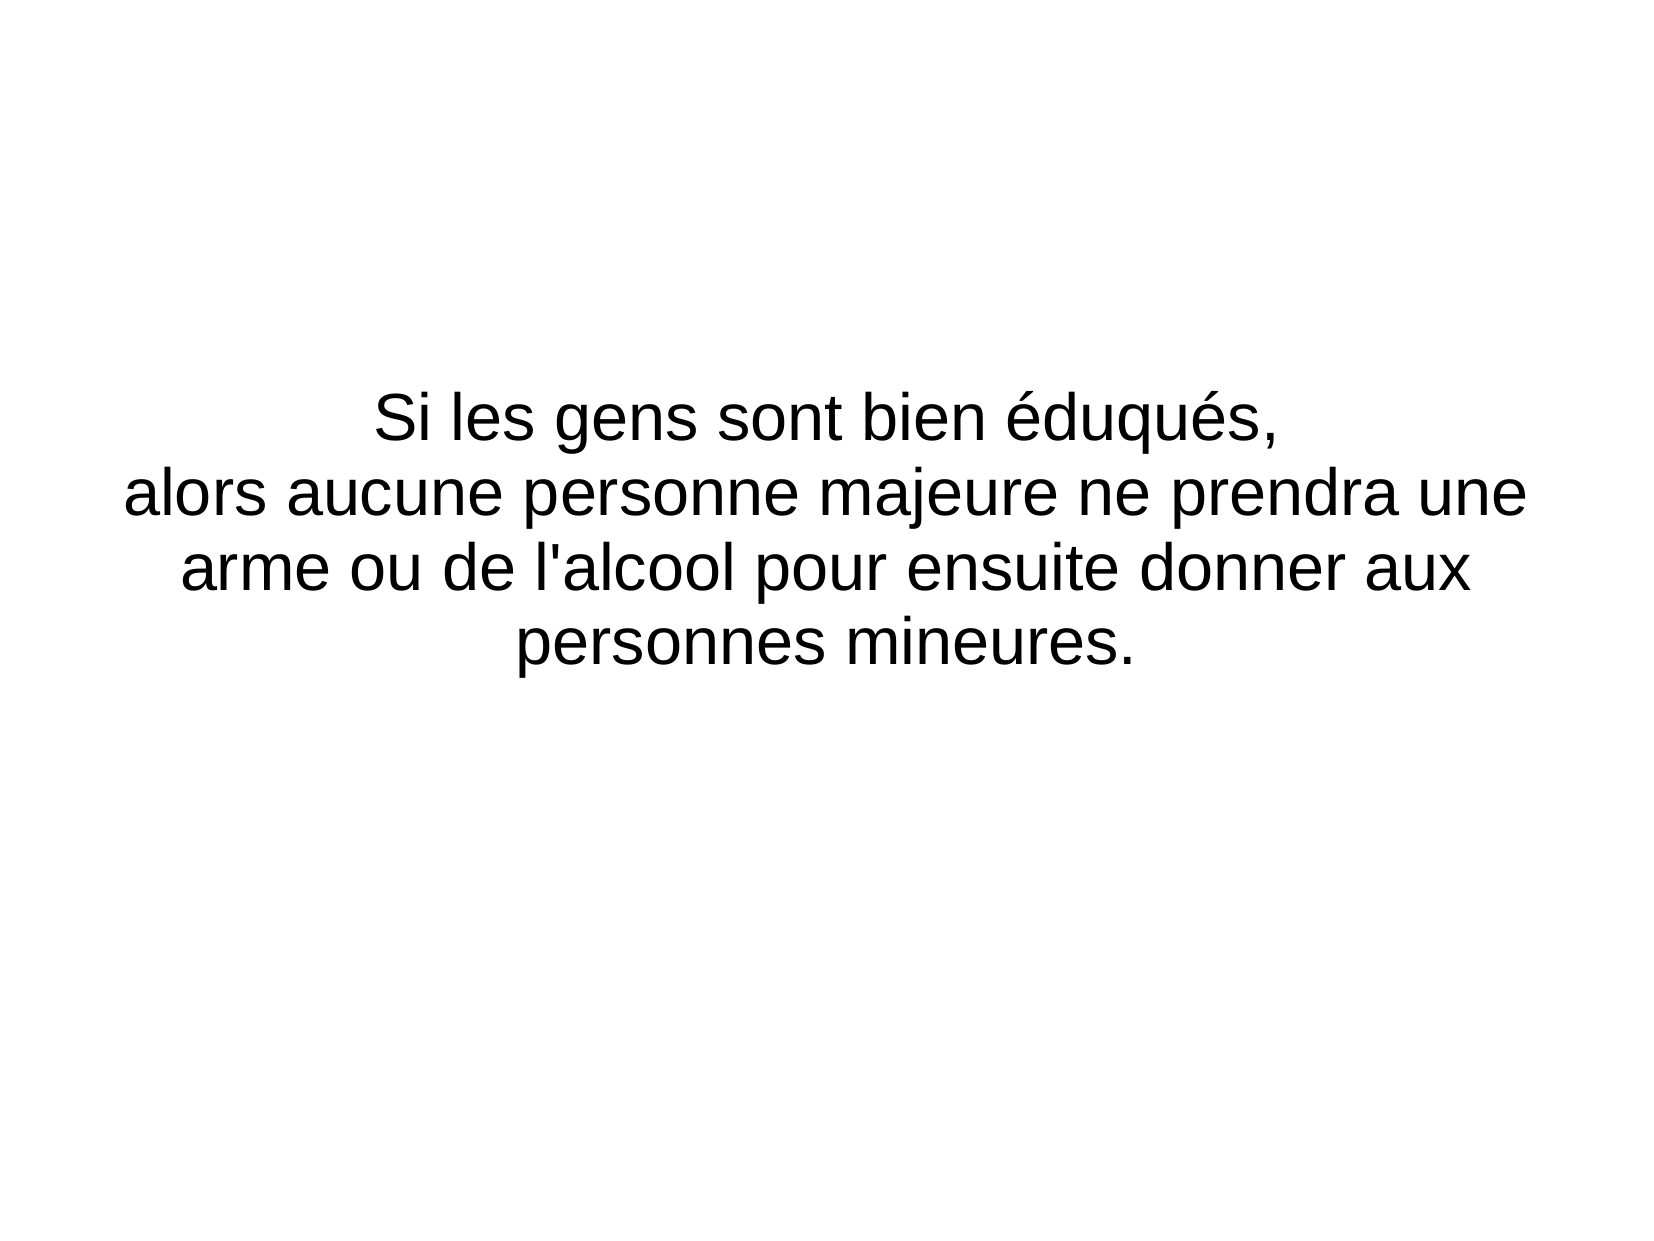

# Si les gens sont bien éduqués,
alors aucune personne majeure ne prendra une arme ou de l'alcool pour ensuite donner aux personnes mineures.